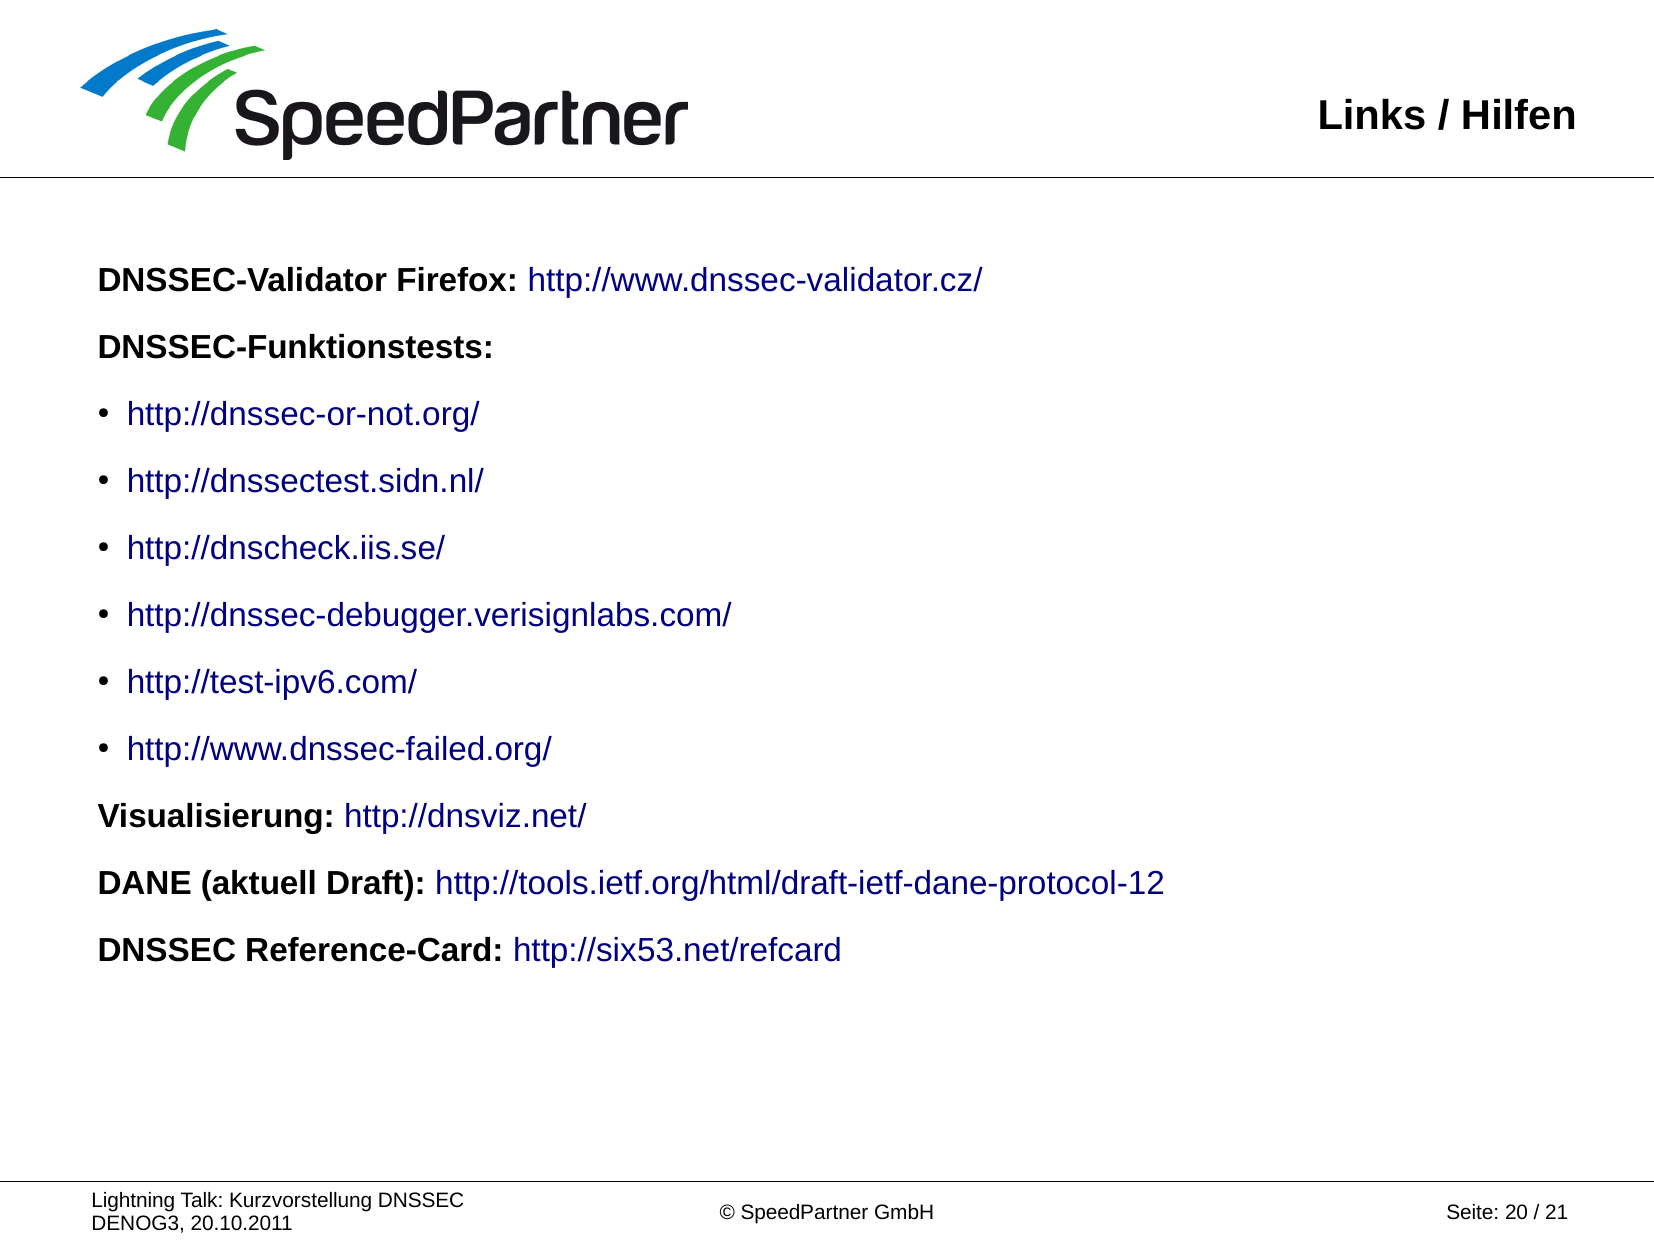

# Links / Hilfen
DNSSEC-Validator Firefox: http://www.dnssec-validator.cz/
DNSSEC-Funktionstests:
http://dnssec-or-not.org/
http://dnssectest.sidn.nl/
http://dnscheck.iis.se/
http://dnssec-debugger.verisignlabs.com/
http://test-ipv6.com/
http://www.dnssec-failed.org/
Visualisierung: http://dnsviz.net/
DANE (aktuell Draft): http://tools.ietf.org/html/draft-ietf-dane-protocol-12
DNSSEC Reference-Card: http://six53.net/refcard